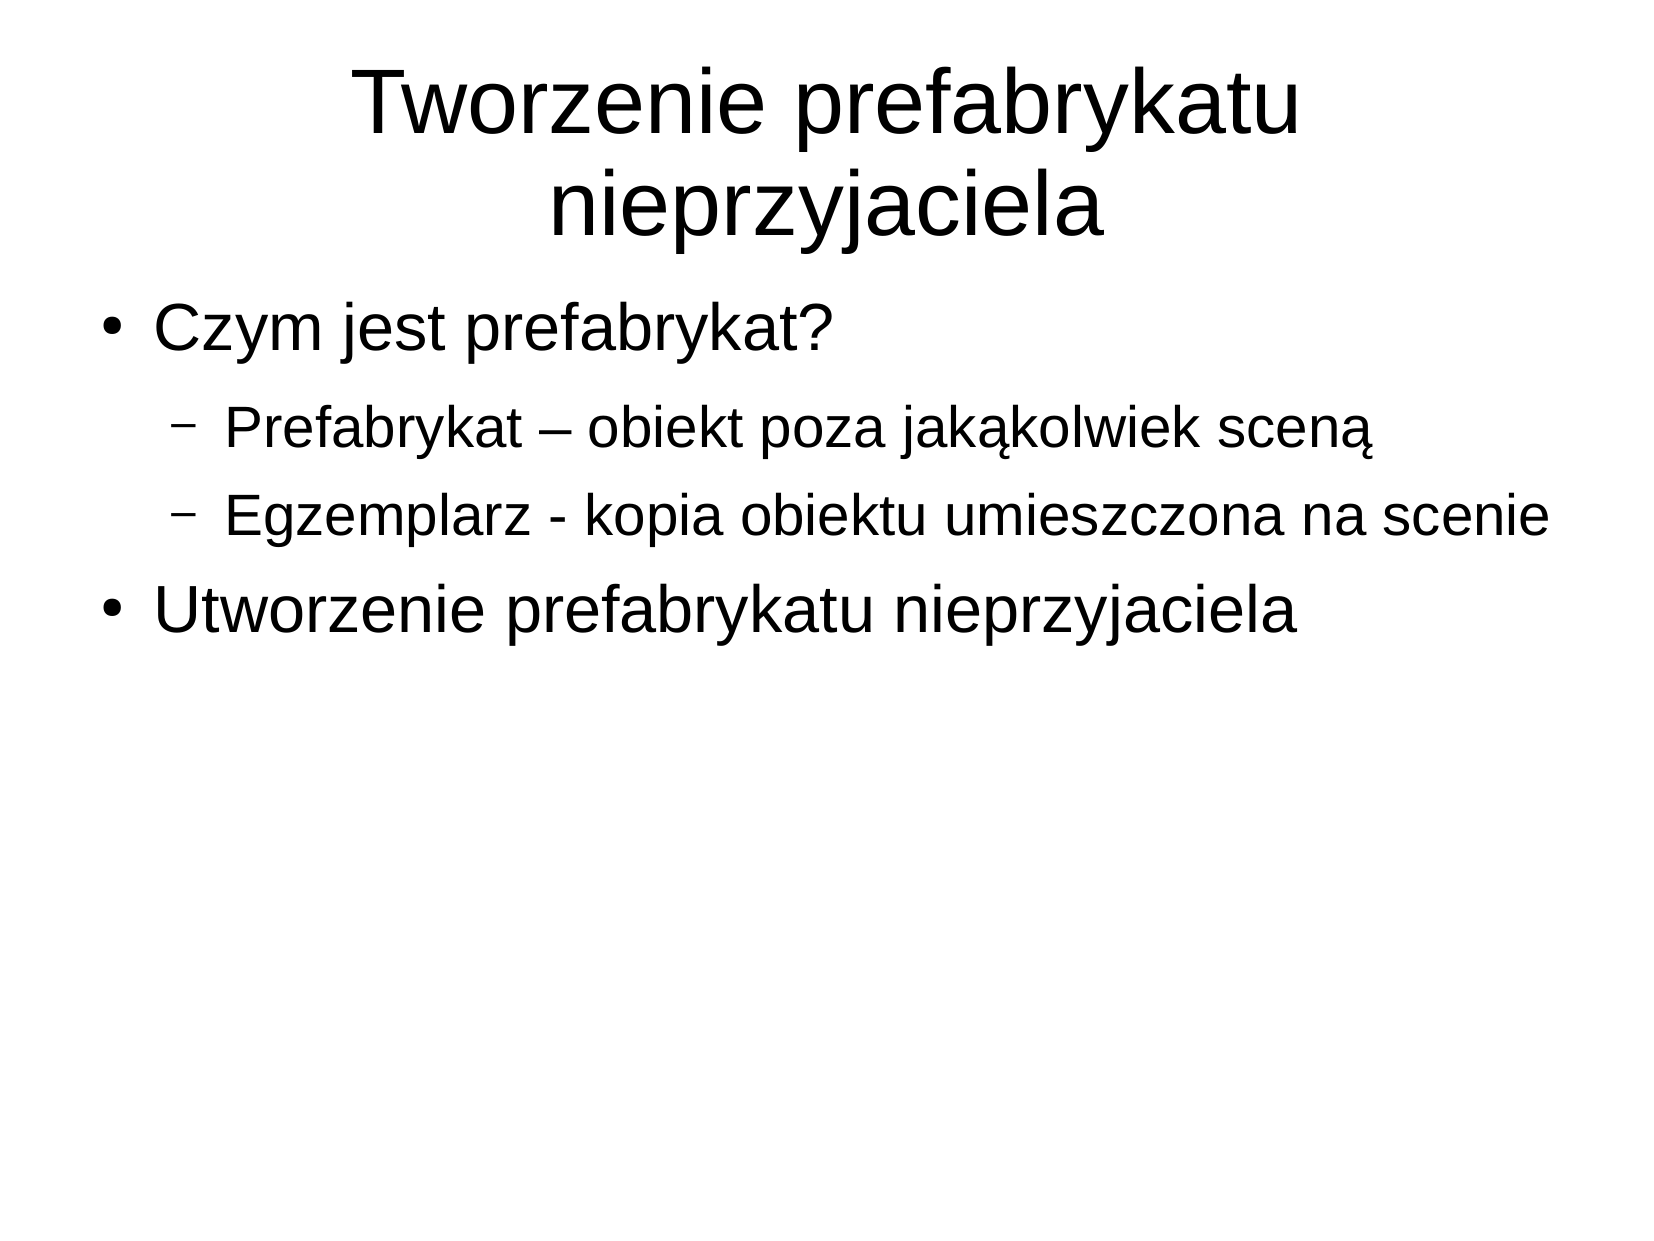

# Tworzenie prefabrykatu nieprzyjaciela
Czym jest prefabrykat?
Prefabrykat – obiekt poza jakąkolwiek sceną
Egzemplarz - kopia obiektu umieszczona na scenie
Utworzenie prefabrykatu nieprzyjaciela